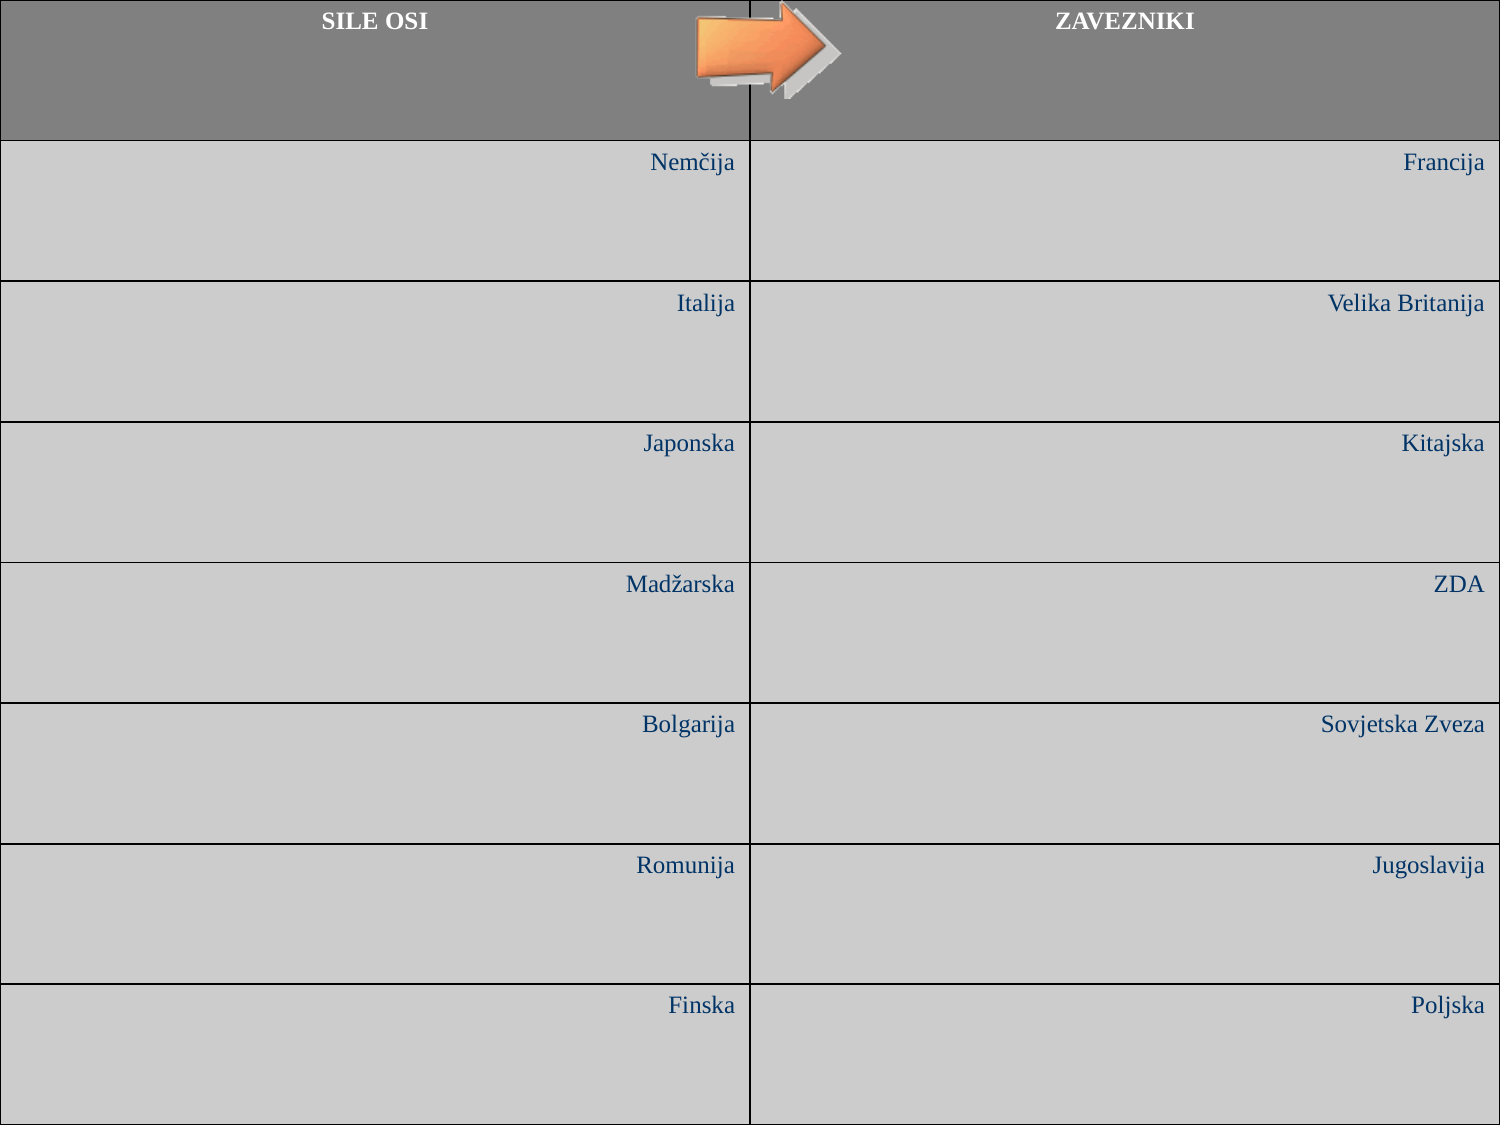

| SILE OSI | ZAVEZNIKI |
| --- | --- |
| Nemčija | Francija |
| Italija | Velika Britanija |
| Japonska | Kitajska |
| Madžarska | ZDA |
| Bolgarija | Sovjetska Zveza |
| Romunija | Jugoslavija |
| Finska | Poljska |